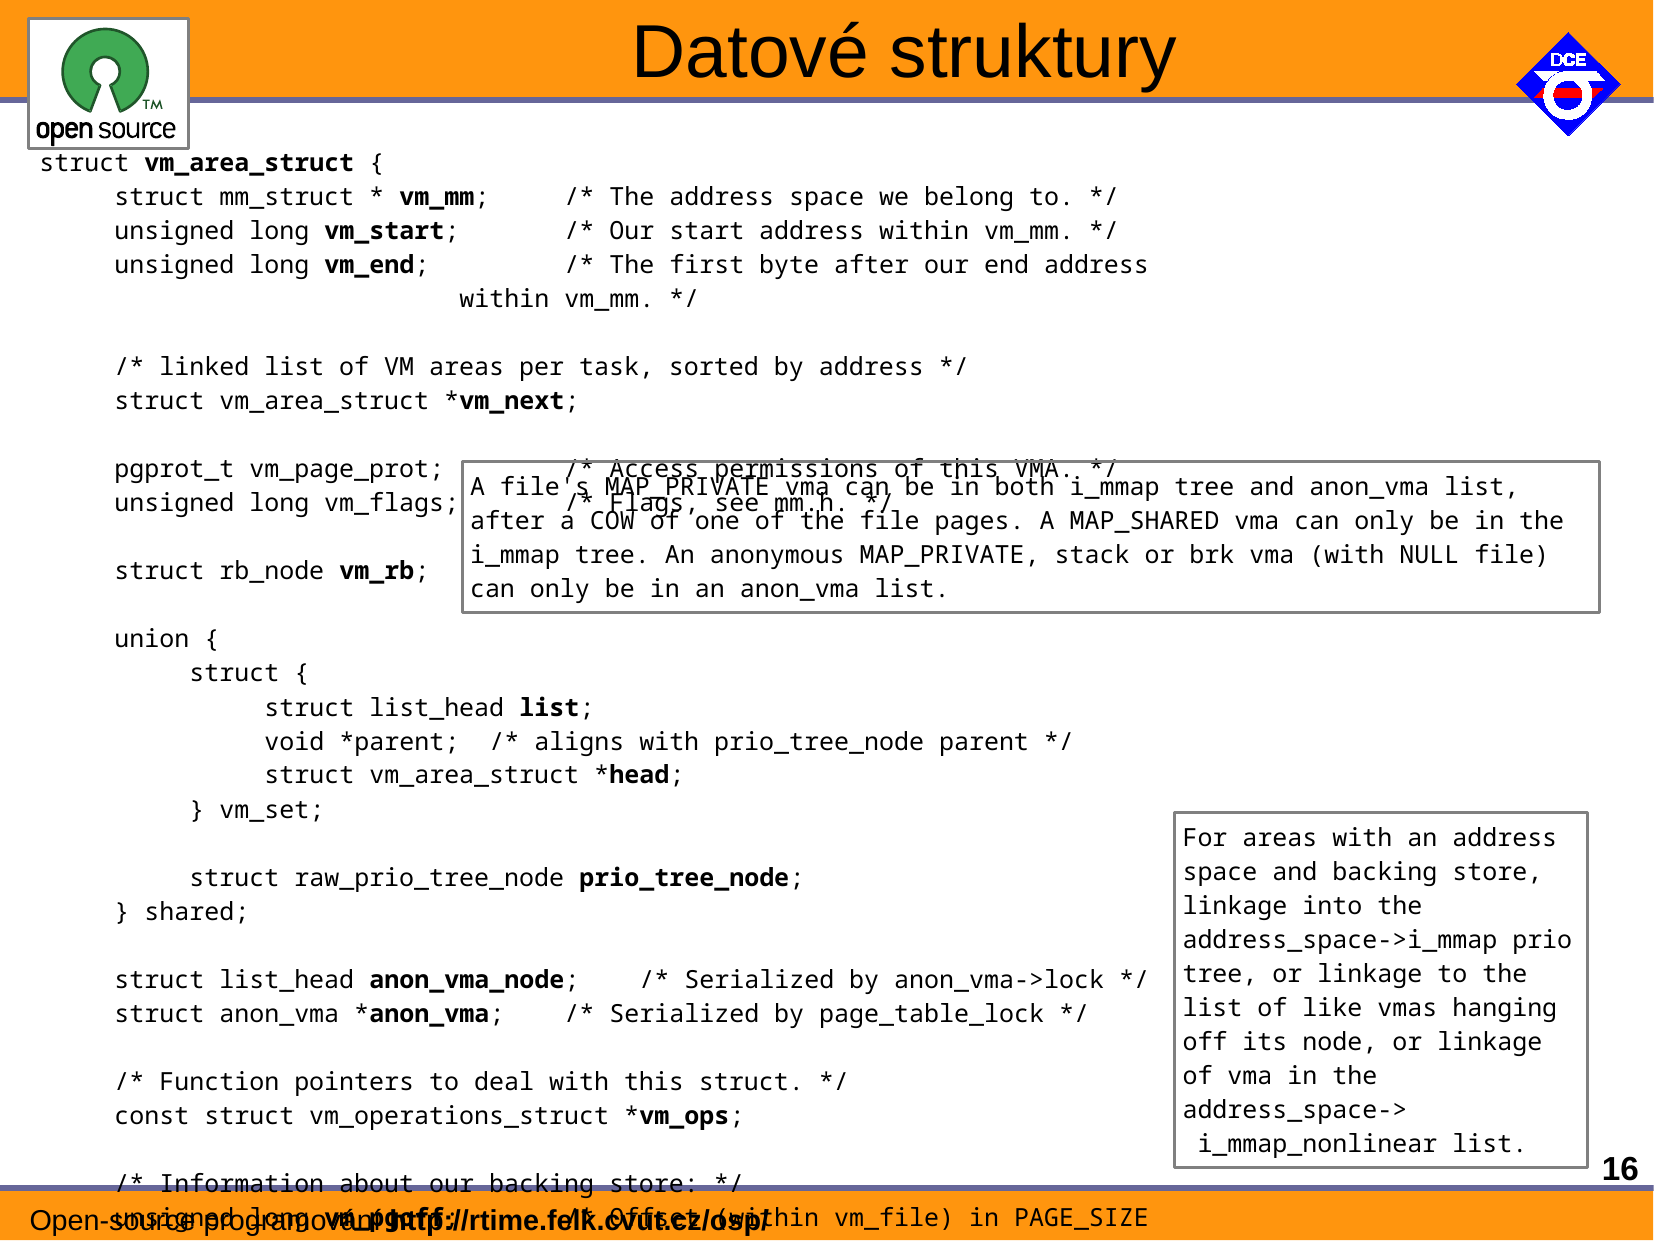

# Datové struktury
struct vm_area_struct {
	struct mm_struct * vm_mm;	/* The address space we belong to. */
	unsigned long vm_start;		/* Our start address within vm_mm. */
	unsigned long vm_end;		/* The first byte after our end address
					 within vm_mm. */
	/* linked list of VM areas per task, sorted by address */
	struct vm_area_struct *vm_next;
	pgprot_t vm_page_prot;		/* Access permissions of this VMA. */
	unsigned long vm_flags;		/* Flags, see mm.h. */
	struct rb_node vm_rb;
	union {
		struct {
			struct list_head list;
			void *parent;	/* aligns with prio_tree_node parent */
			struct vm_area_struct *head;
		} vm_set;
		struct raw_prio_tree_node prio_tree_node;
	} shared;
	struct list_head anon_vma_node;	/* Serialized by anon_vma->lock */
	struct anon_vma *anon_vma;	/* Serialized by page_table_lock */
	/* Function pointers to deal with this struct. */
	const struct vm_operations_struct *vm_ops;
	/* Information about our backing store: */
	unsigned long vm_pgoff;		/* Offset (within vm_file) in PAGE_SIZE
					 units, *not* PAGE_CACHE_SIZE */
	struct file * vm_file;		/* File we map to (can be NULL). */
	void * vm_private_data;		/* was vm_pte (shared mem) */
	unsigned long vm_truncate_count;/* truncate_count or restart_addr */
};
A file's MAP_PRIVATE vma can be in both i_mmap tree and anon_vma list, after a COW of one of the file pages. A MAP_SHARED vma can only be in the i_mmap tree. An anonymous MAP_PRIVATE, stack or brk vma (with NULL file) can only be in an anon_vma list.
For areas with an address space and backing store, linkage into the address_space->i_mmap prio tree, or linkage to the list of like vmas hanging off its node, or linkage of vma in the address_space->
 i_mmap_nonlinear list.